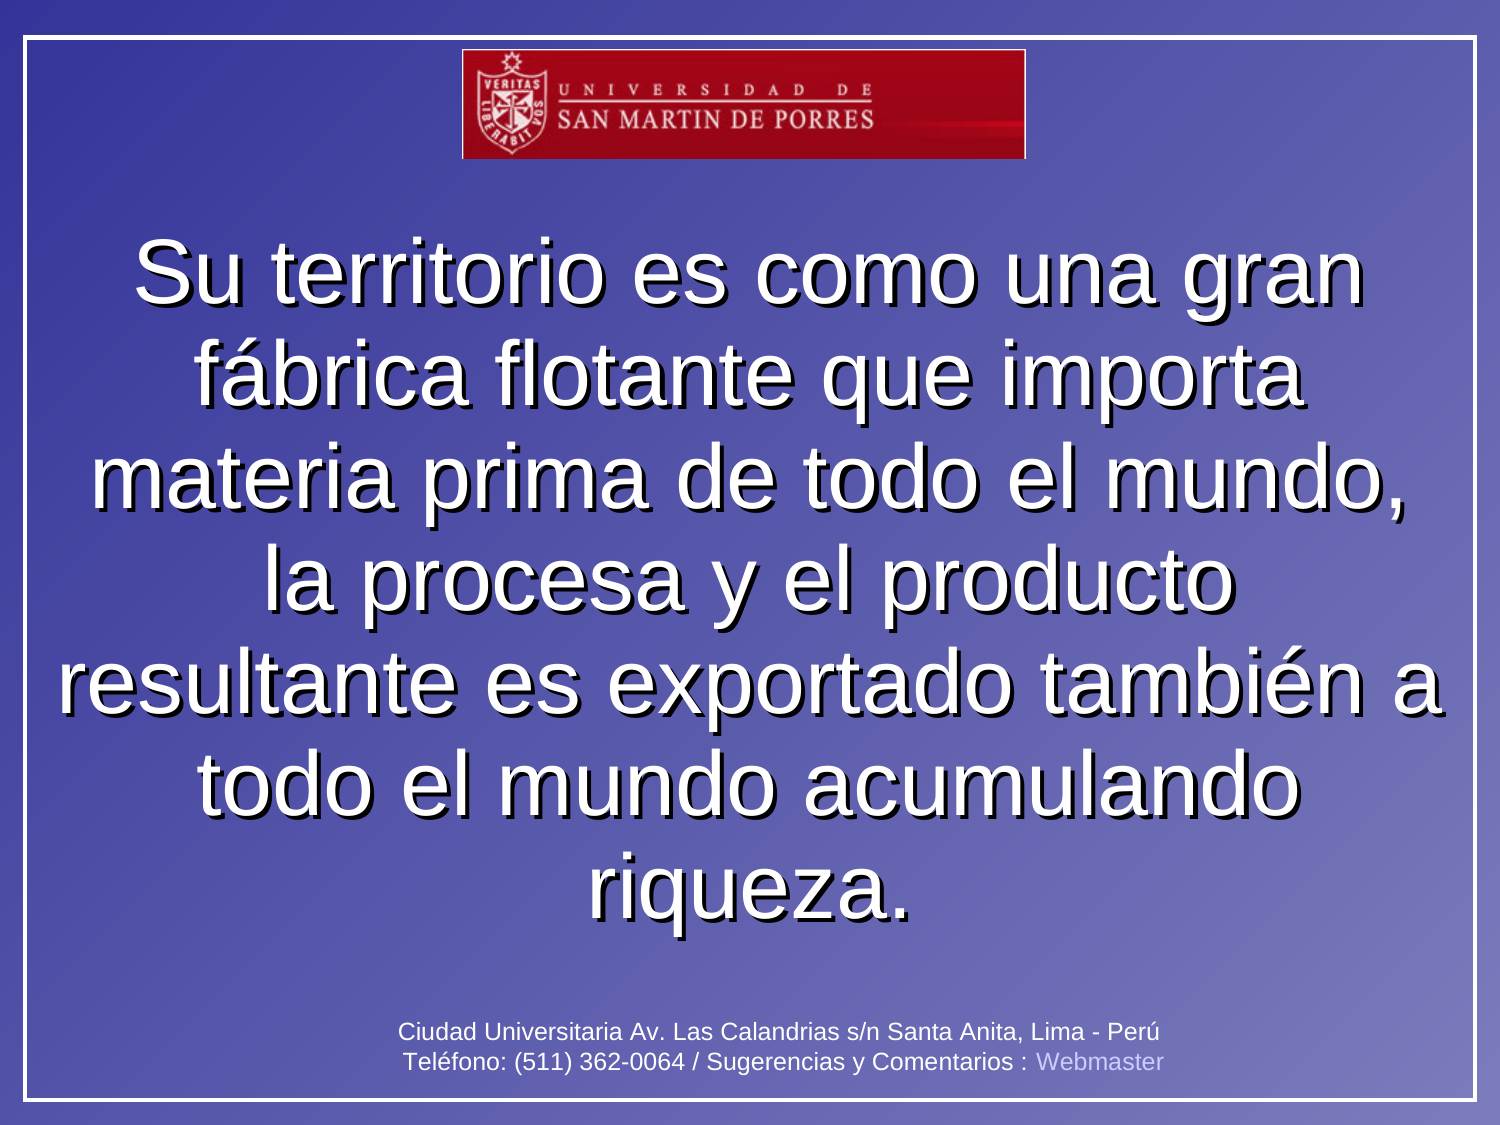

# Su territorio es como una gran fábrica flotante que importa materia prima de todo el mundo, la procesa y el producto resultante es exportado también a todo el mundo acumulando riqueza.